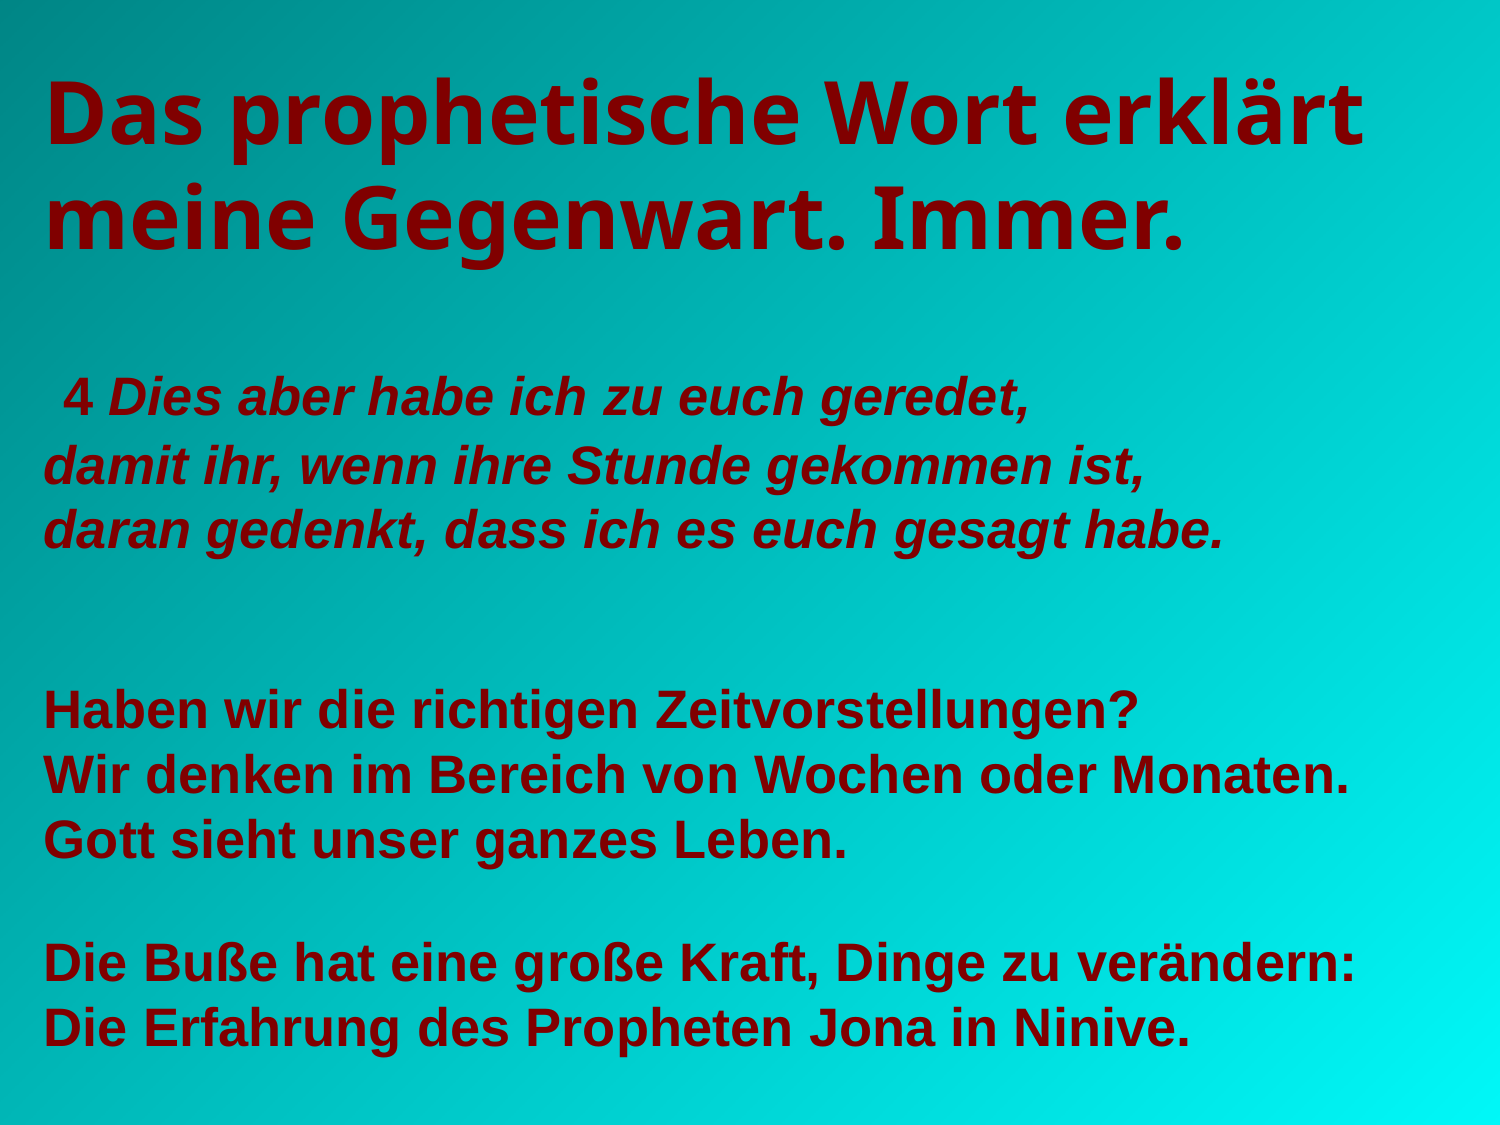

Das prophetische Wort erklärt
meine Gegenwart. Immer.
 4 Dies aber habe ich zu euch geredet,
damit ihr, wenn ihre Stunde gekommen ist,
daran gedenkt, dass ich es euch gesagt habe.
Haben wir die richtigen Zeitvorstellungen?
Wir denken im Bereich von Wochen oder Monaten.
Gott sieht unser ganzes Leben.
Die Buße hat eine große Kraft, Dinge zu verändern:
Die Erfahrung des Propheten Jona in Ninive.